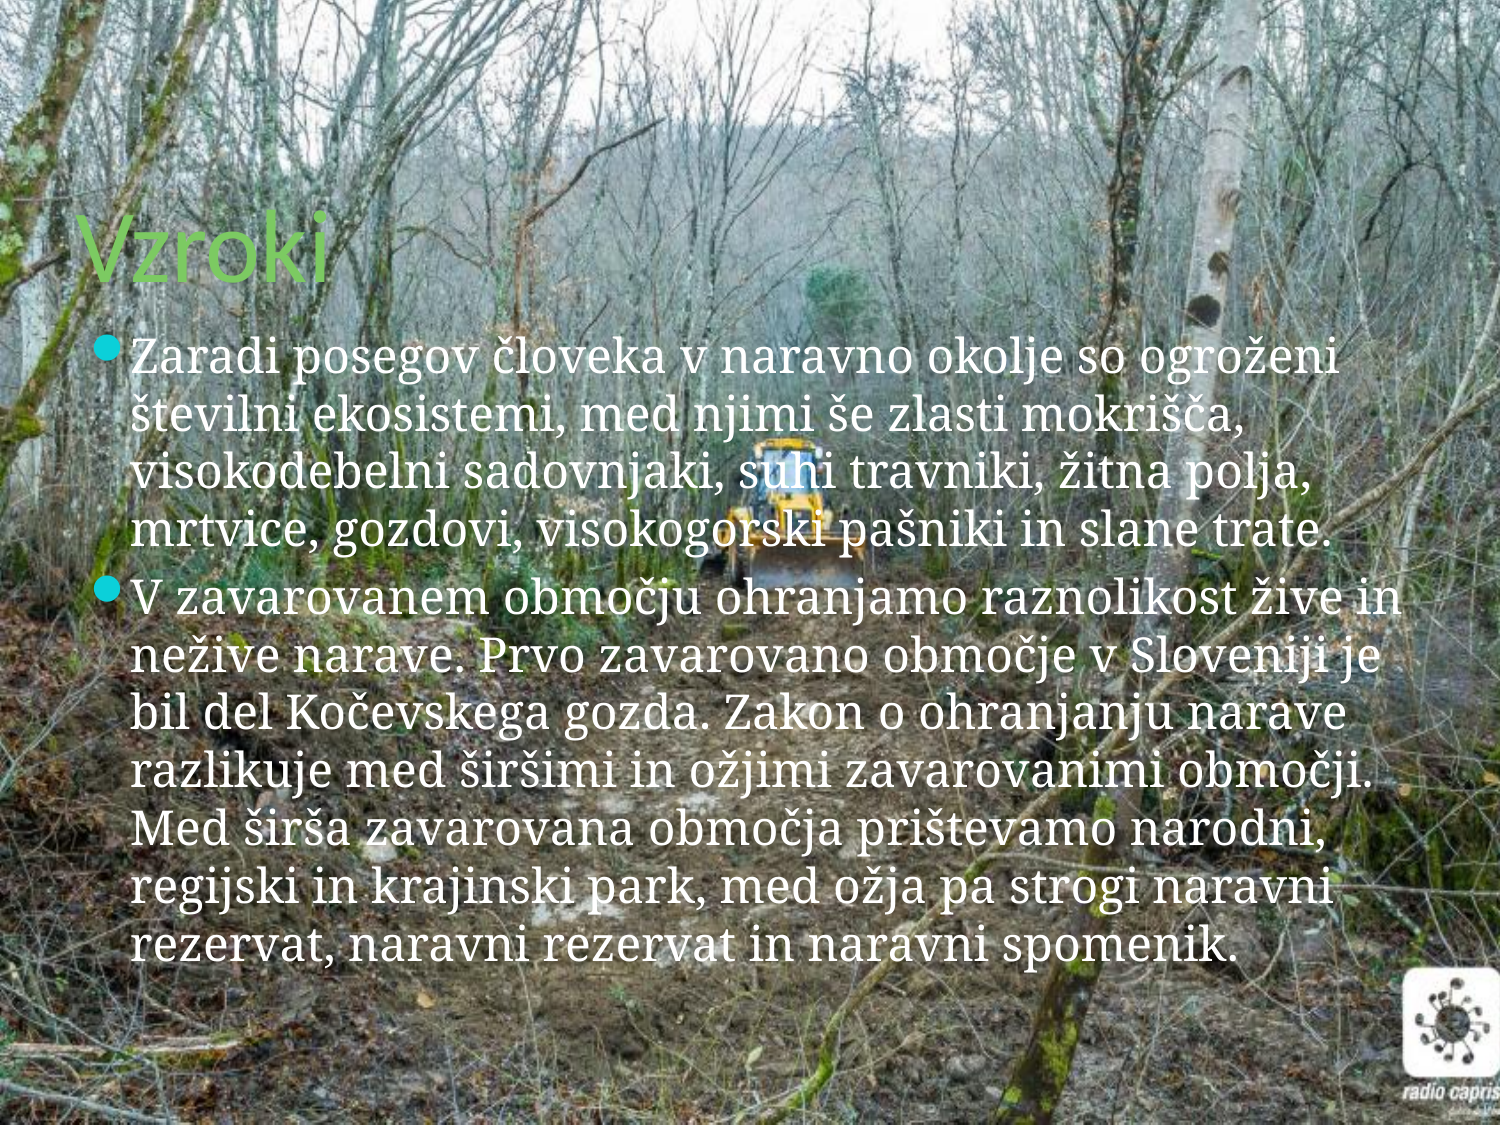

# Vzroki
Zaradi posegov človeka v naravno okolje so ogroženi številni ekosistemi, med njimi še zlasti mokrišča, visokodebelni sadovnjaki, suhi travniki, žitna polja, mrtvice, gozdovi, visokogorski pašniki in slane trate.
V zavarovanem območju ohranjamo raznolikost žive in nežive narave. Prvo zavarovano območje v Sloveniji je bil del Kočevskega gozda. Zakon o ohranjanju narave razlikuje med širšimi in ožjimi zavarovanimi območji. Med širša zavarovana območja prištevamo narodni, regijski in krajinski park, med ožja pa strogi naravni rezervat, naravni rezervat in naravni spomenik.